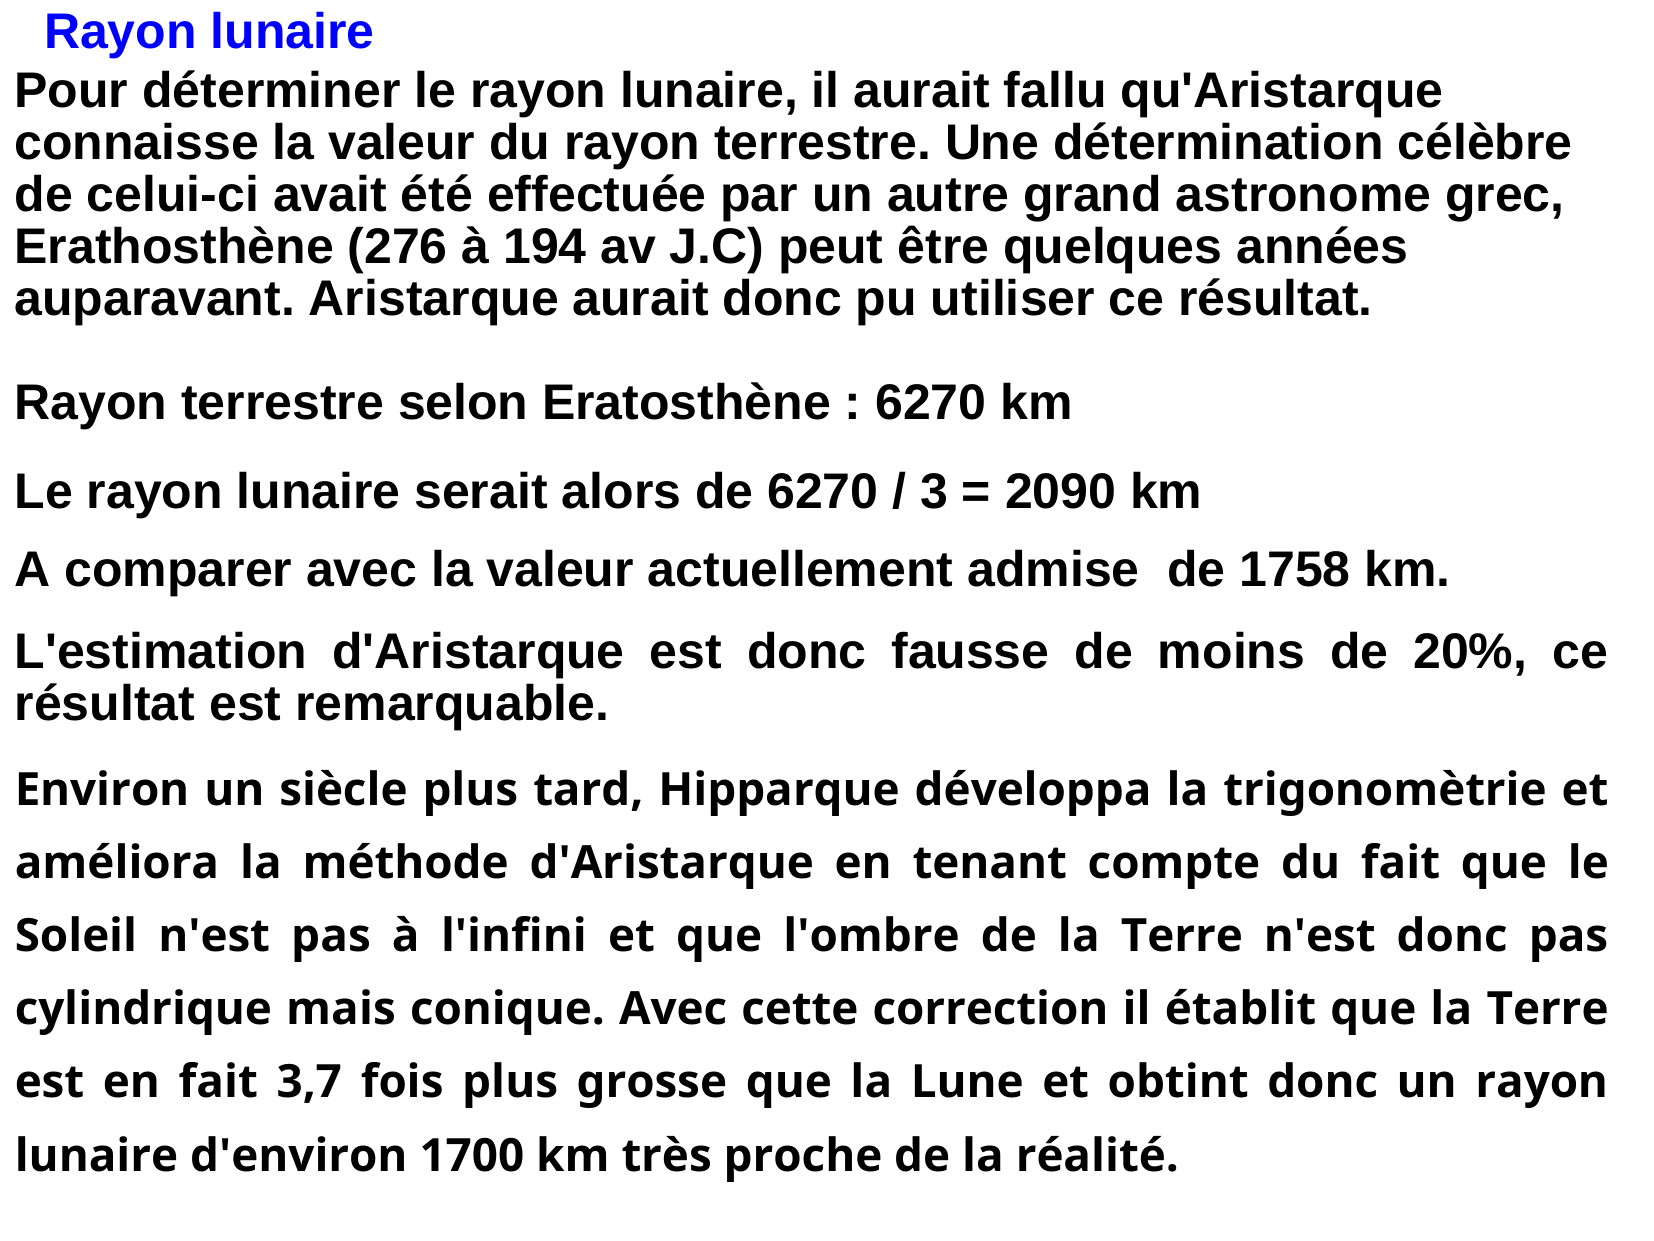

Rayon lunaire
Pour déterminer le rayon lunaire, il aurait fallu qu'Aristarque connaisse la valeur du rayon terrestre. Une détermination célèbre de celui-ci avait été effectuée par un autre grand astronome grec, Erathosthène (276 à 194 av J.C) peut être quelques années auparavant. Aristarque aurait donc pu utiliser ce résultat.
Rayon terrestre selon Eratosthène : 6270 km
Le rayon lunaire serait alors de 6270 / 3 = 2090 km
A comparer avec la valeur actuellement admise de 1758 km.
L'estimation d'Aristarque est donc fausse de moins de 20%, ce résultat est remarquable.
Environ un siècle plus tard, Hipparque développa la trigonomètrie et améliora la méthode d'Aristarque en tenant compte du fait que le Soleil n'est pas à l'infini et que l'ombre de la Terre n'est donc pas cylindrique mais conique. Avec cette correction il établit que la Terre est en fait 3,7 fois plus grosse que la Lune et obtint donc un rayon lunaire d'environ 1700 km très proche de la réalité.